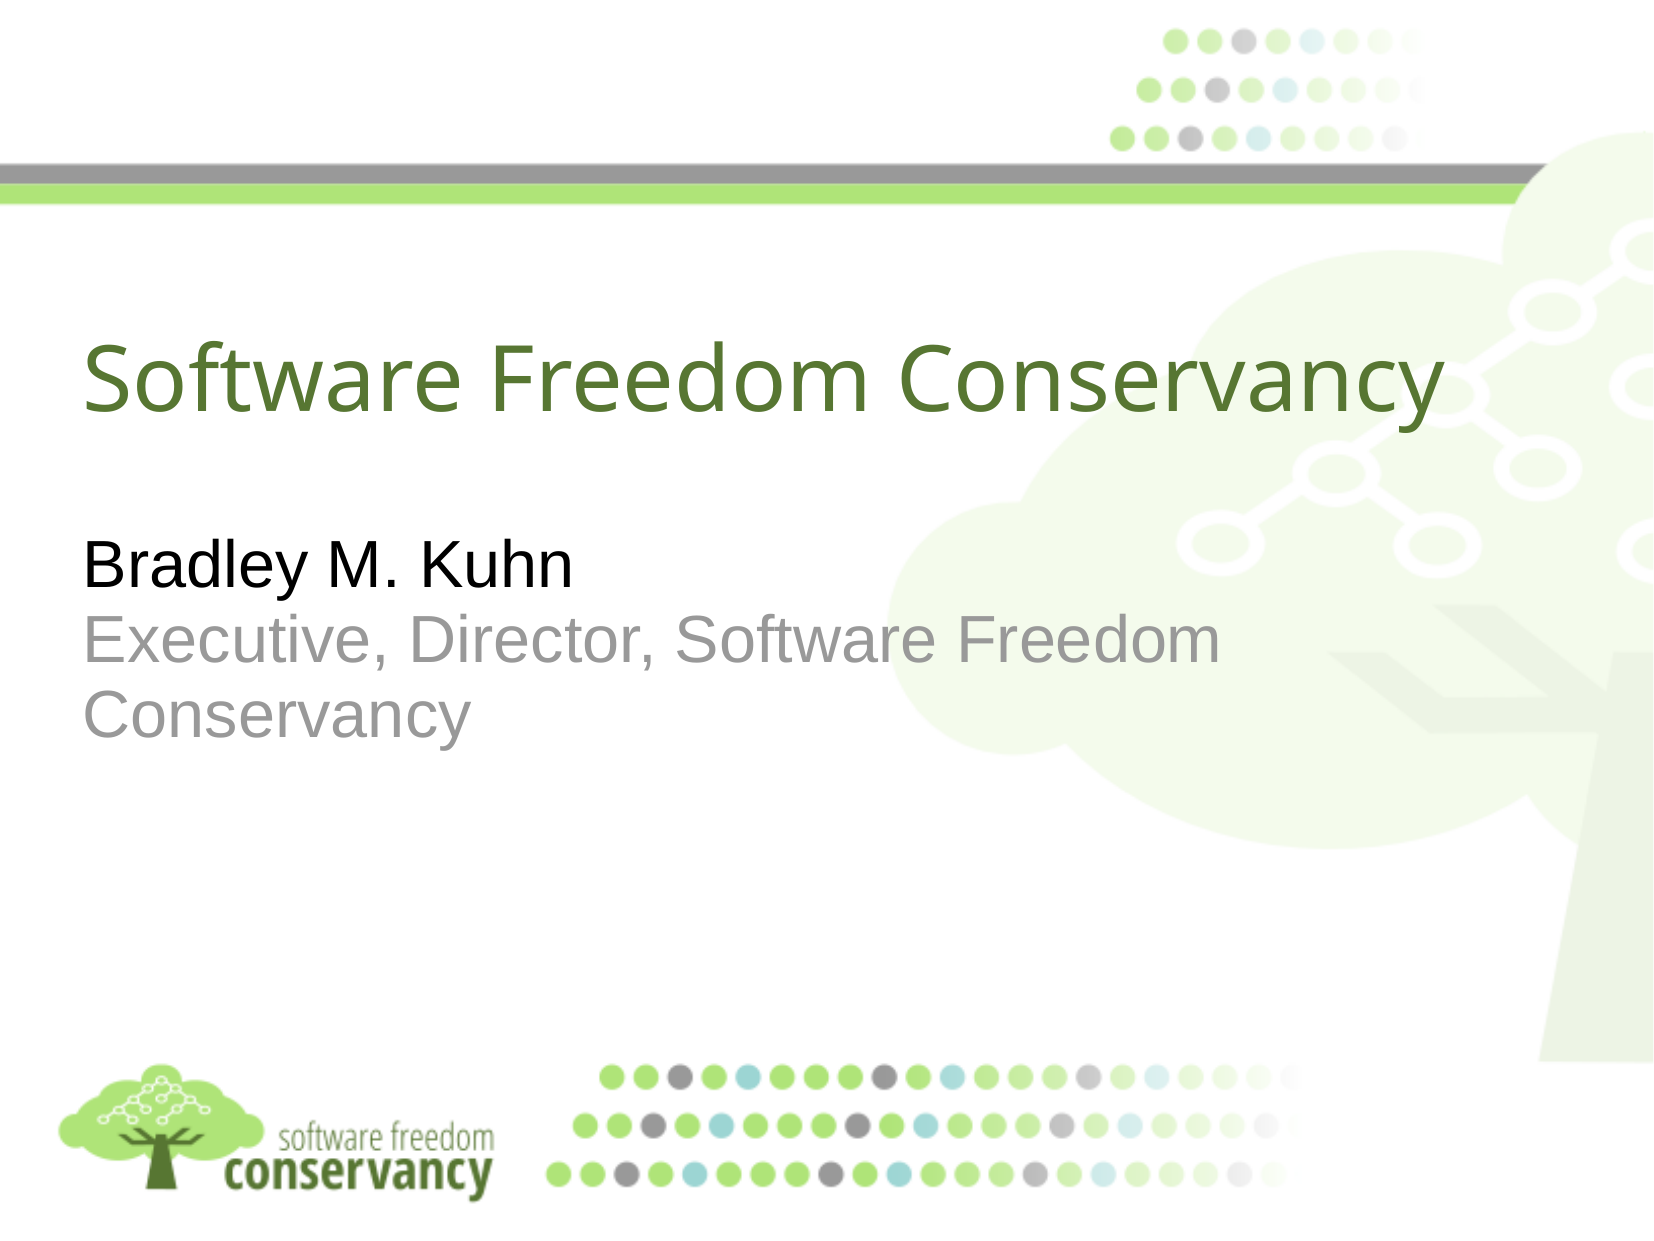

# Software Freedom Conservancy
Bradley M. Kuhn
Executive, Director, Software Freedom Conservancy